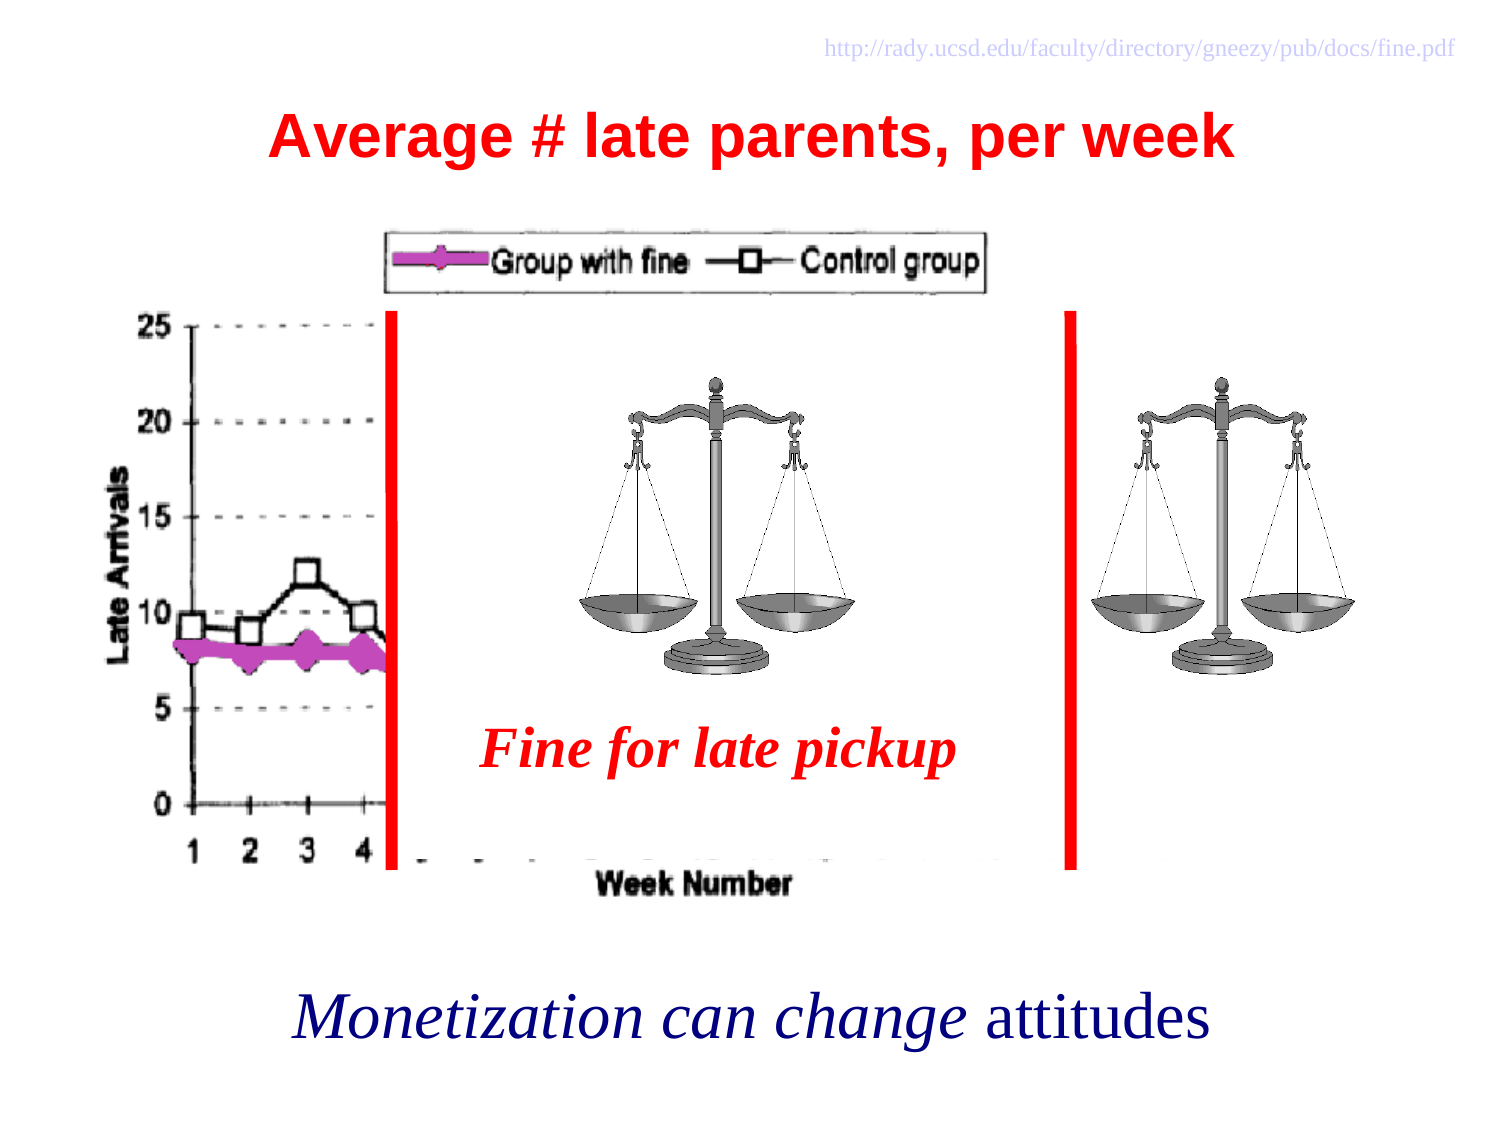

Average # late parents, per week
http://rady.ucsd.edu/faculty/directory/gneezy/pub/docs/fine.pdf
Fine for late pickup
Monetization can change attitudes